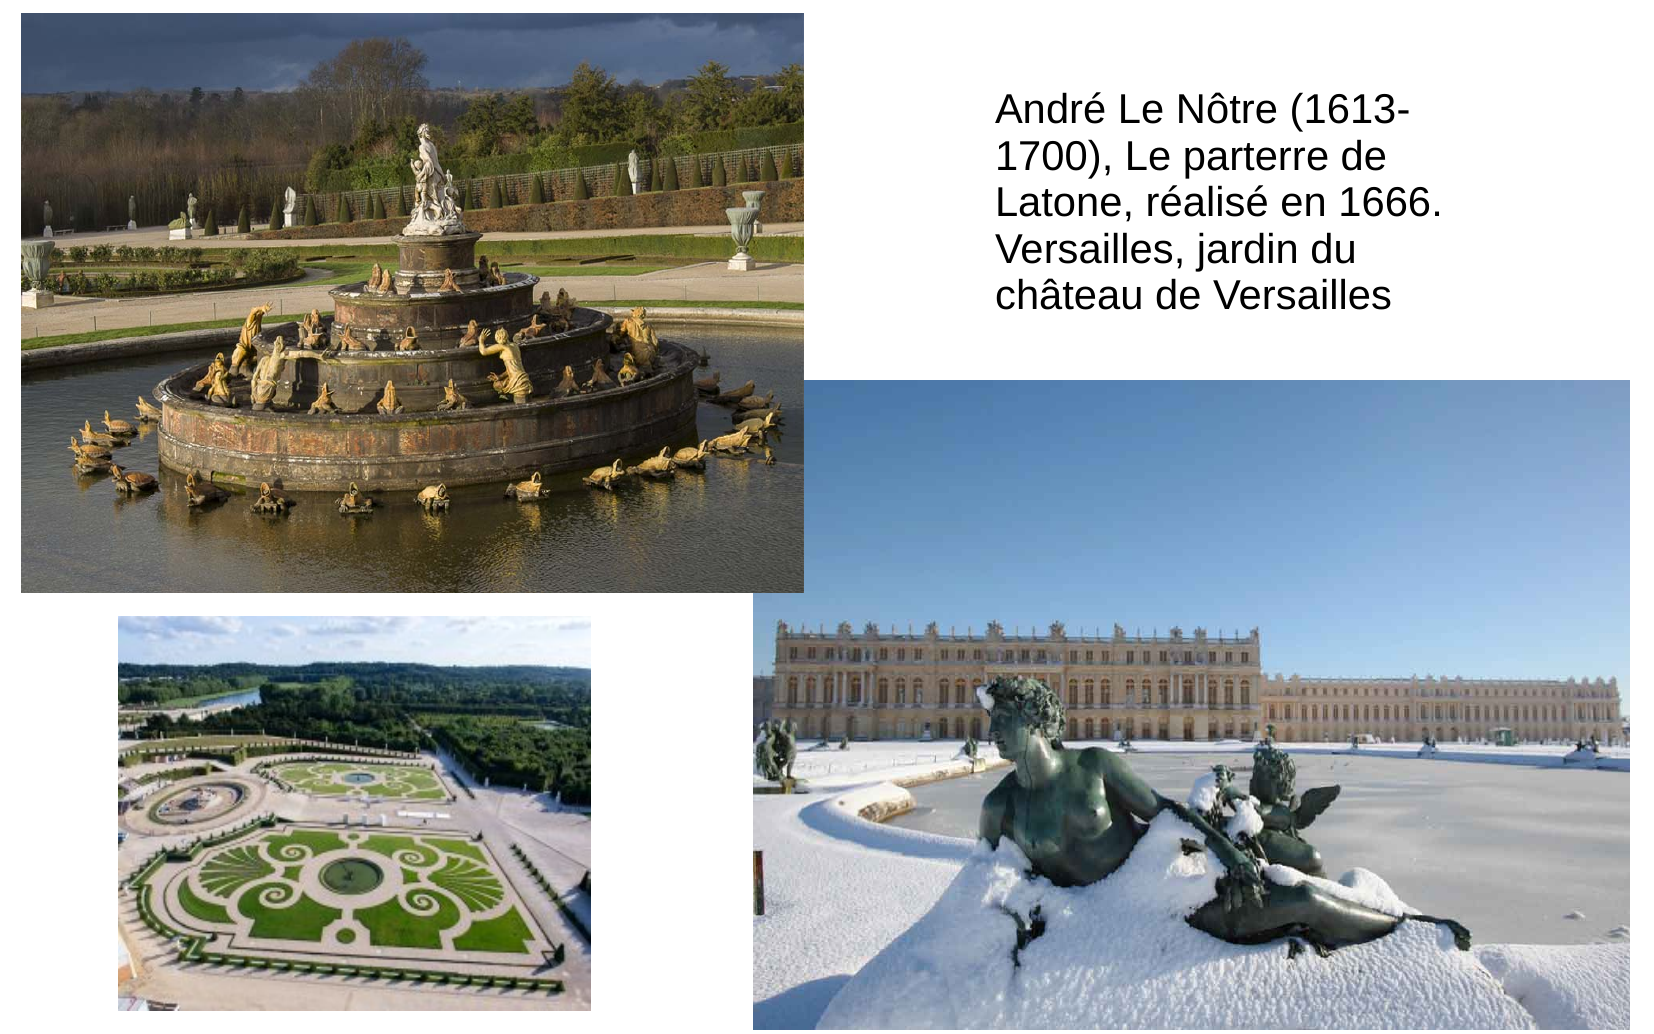

André Le Nôtre (1613-1700), Le parterre de Latone, réalisé en 1666. Versailles, jardin du château de Versailles